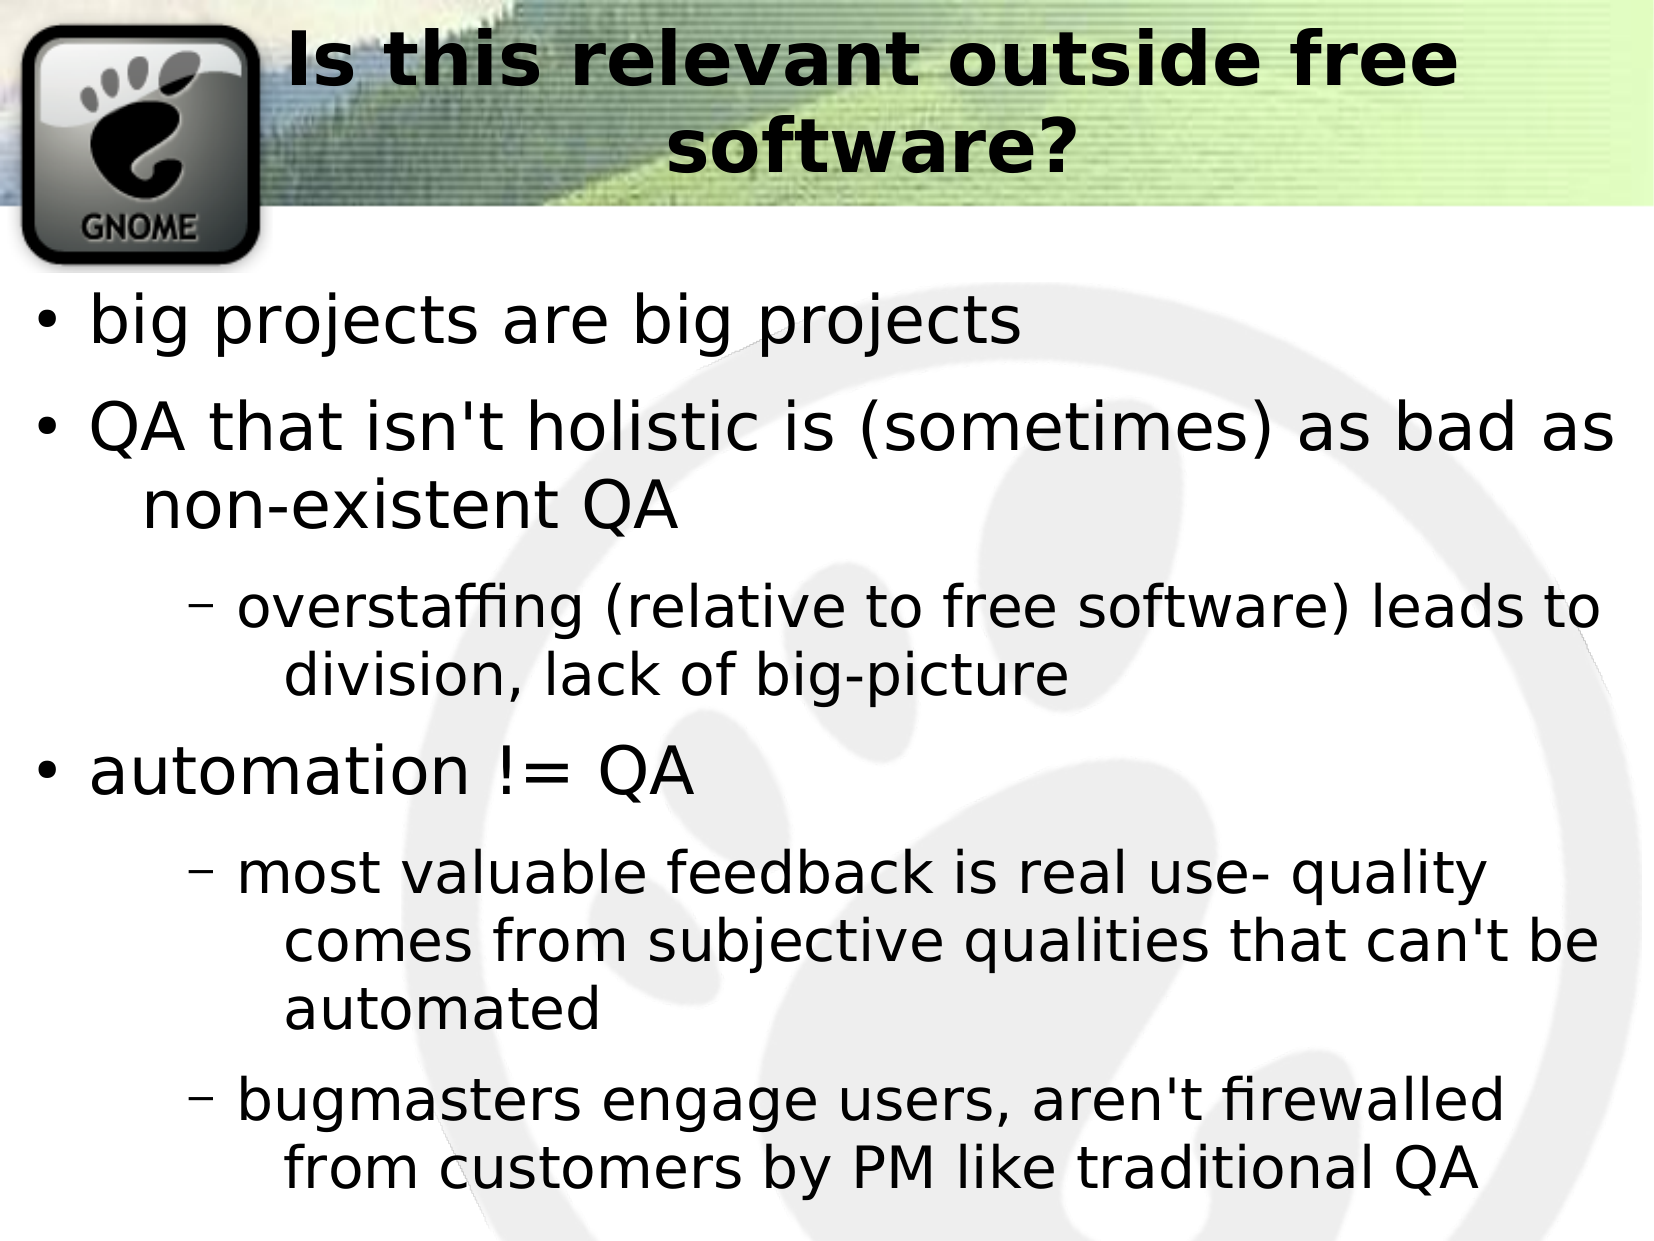

# Is this relevant outside free software?
big projects are big projects
QA that isn't holistic is (sometimes) as bad as non-existent QA
overstaffing (relative to free software) leads to division, lack of big-picture
automation != QA
most valuable feedback is real use- quality comes from subjective qualities that can't be automated
bugmasters engage users, aren't firewalled from customers by PM like traditional QA